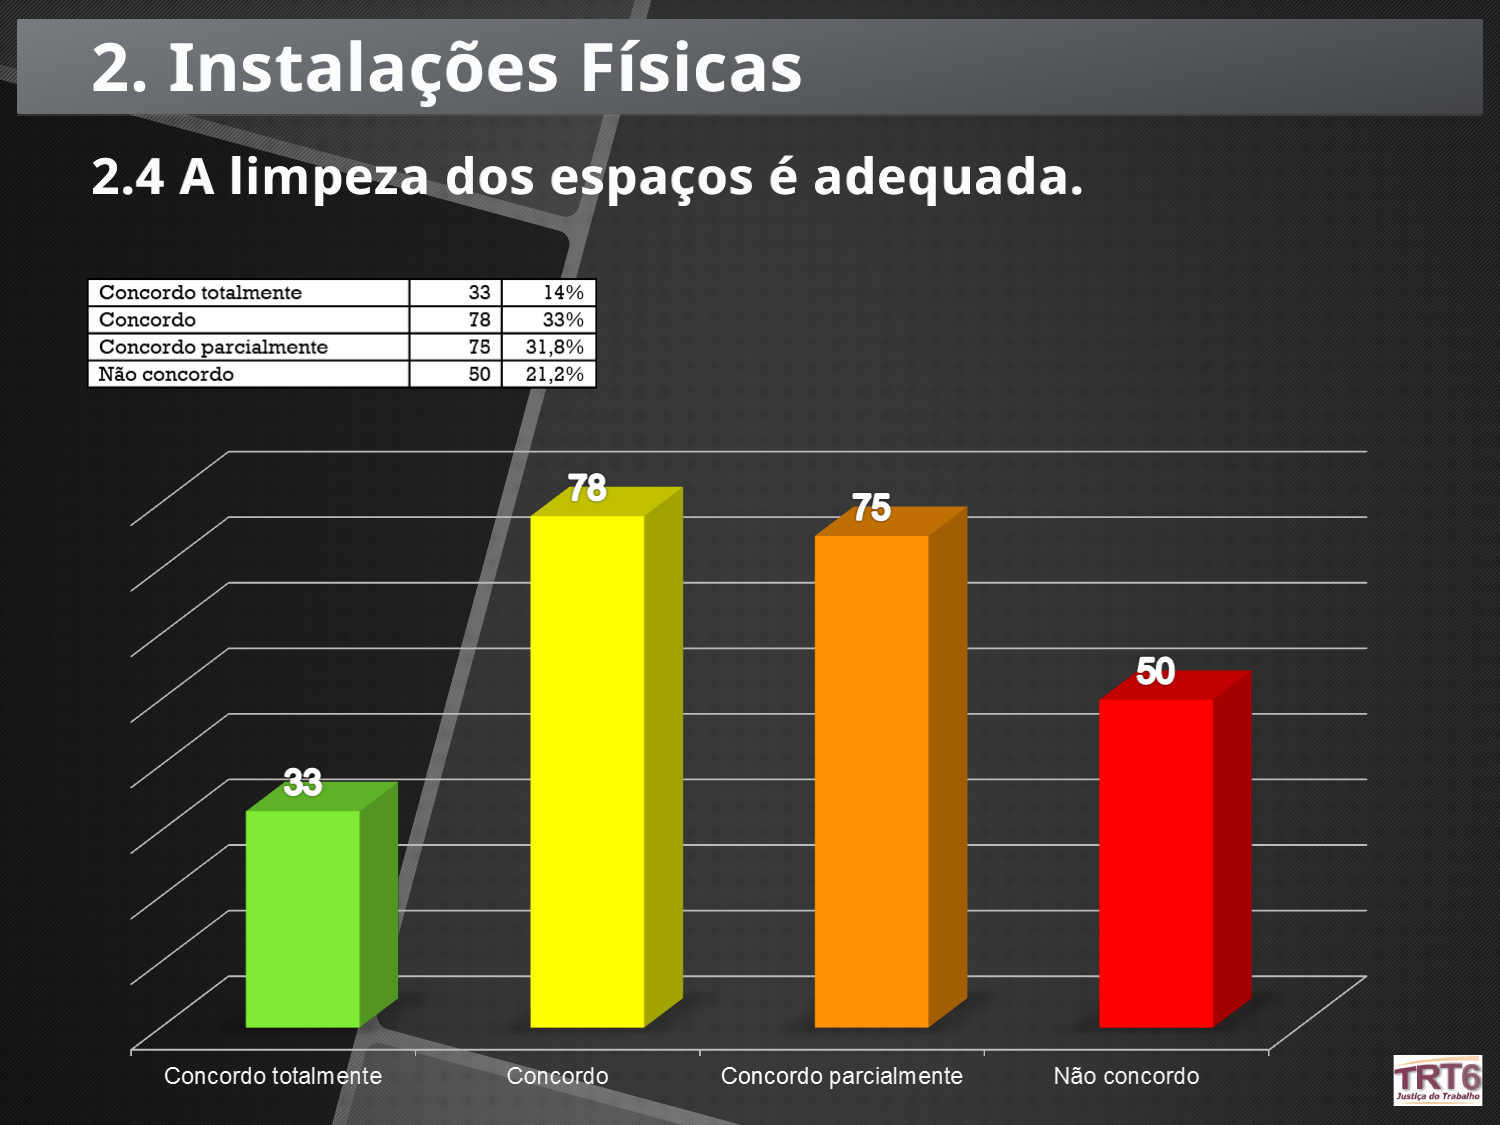

2. Instalações Físicas
2.4 A limpeza dos espaços é adequada.